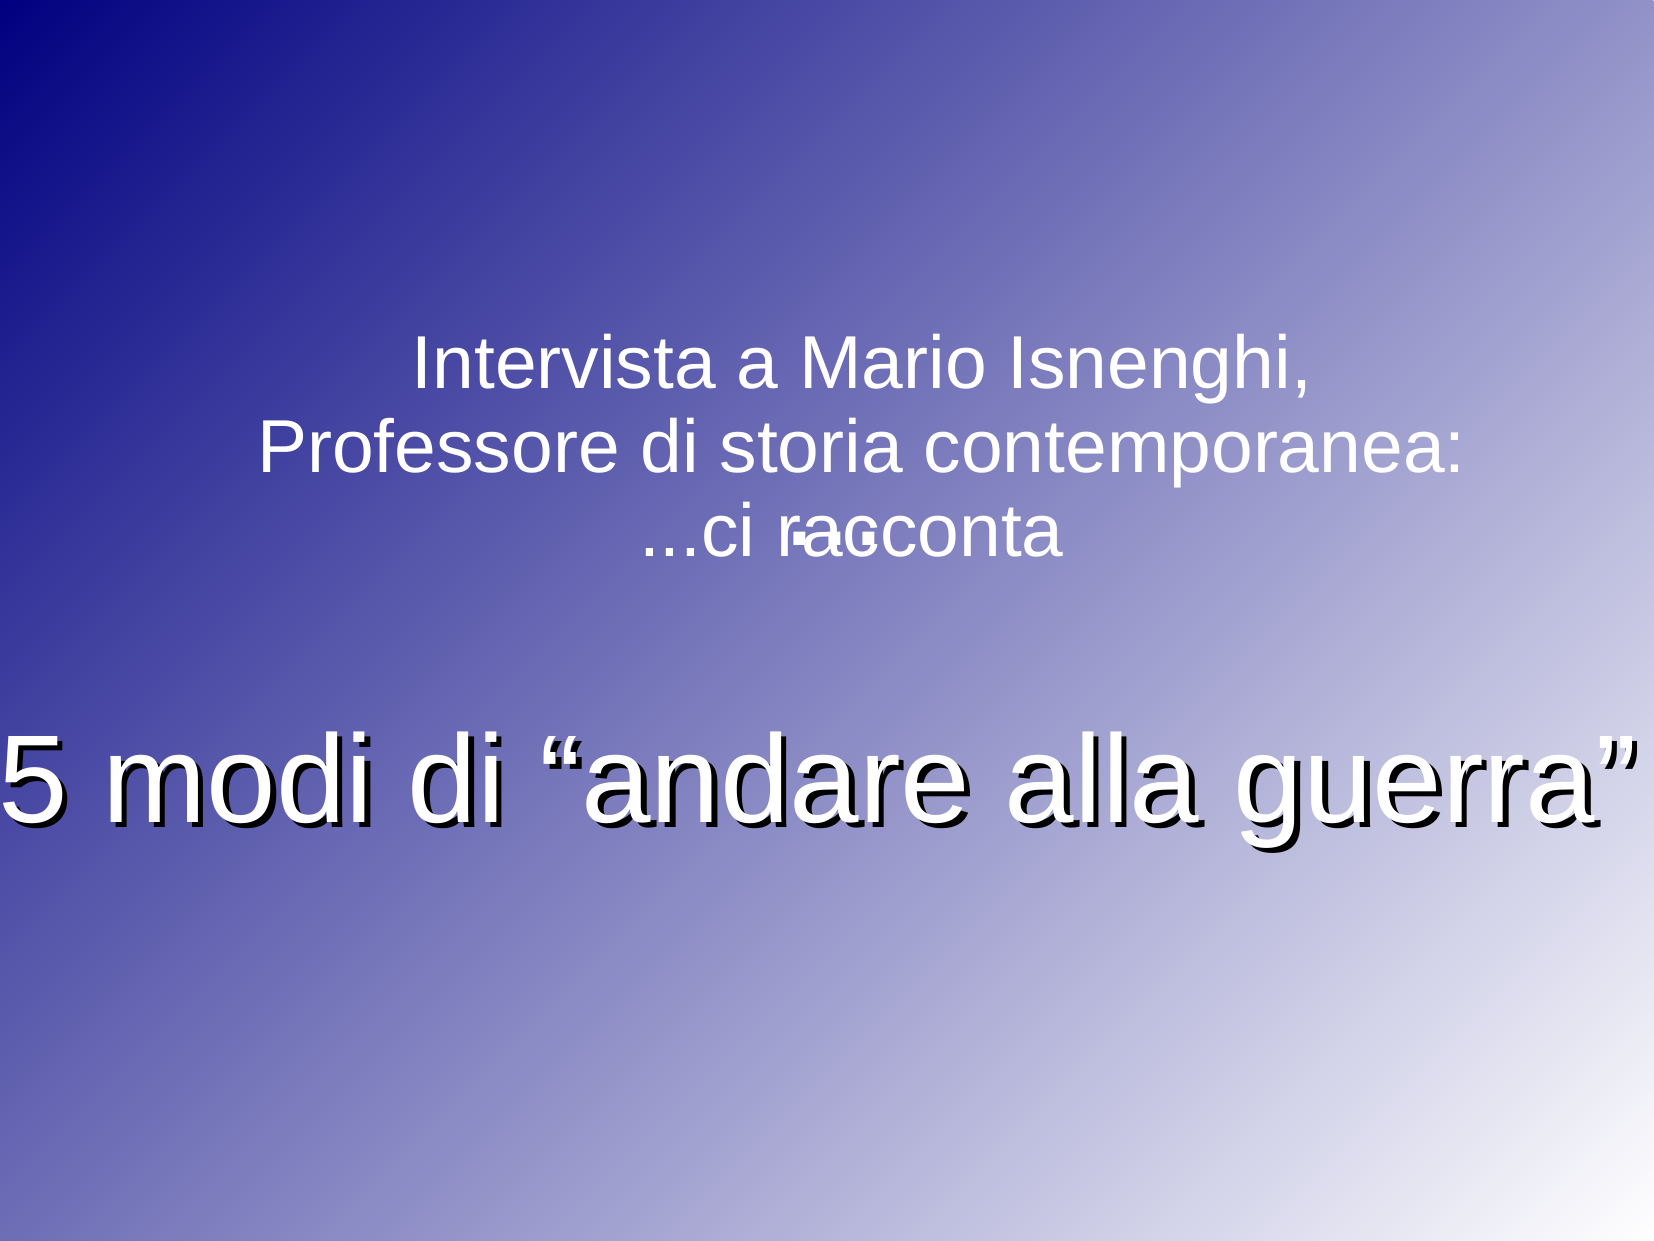

Intervista a Mario Isnenghi,
Professore di storia contemporanea:
...ci racconta
...
5 modi di “andare alla guerra”